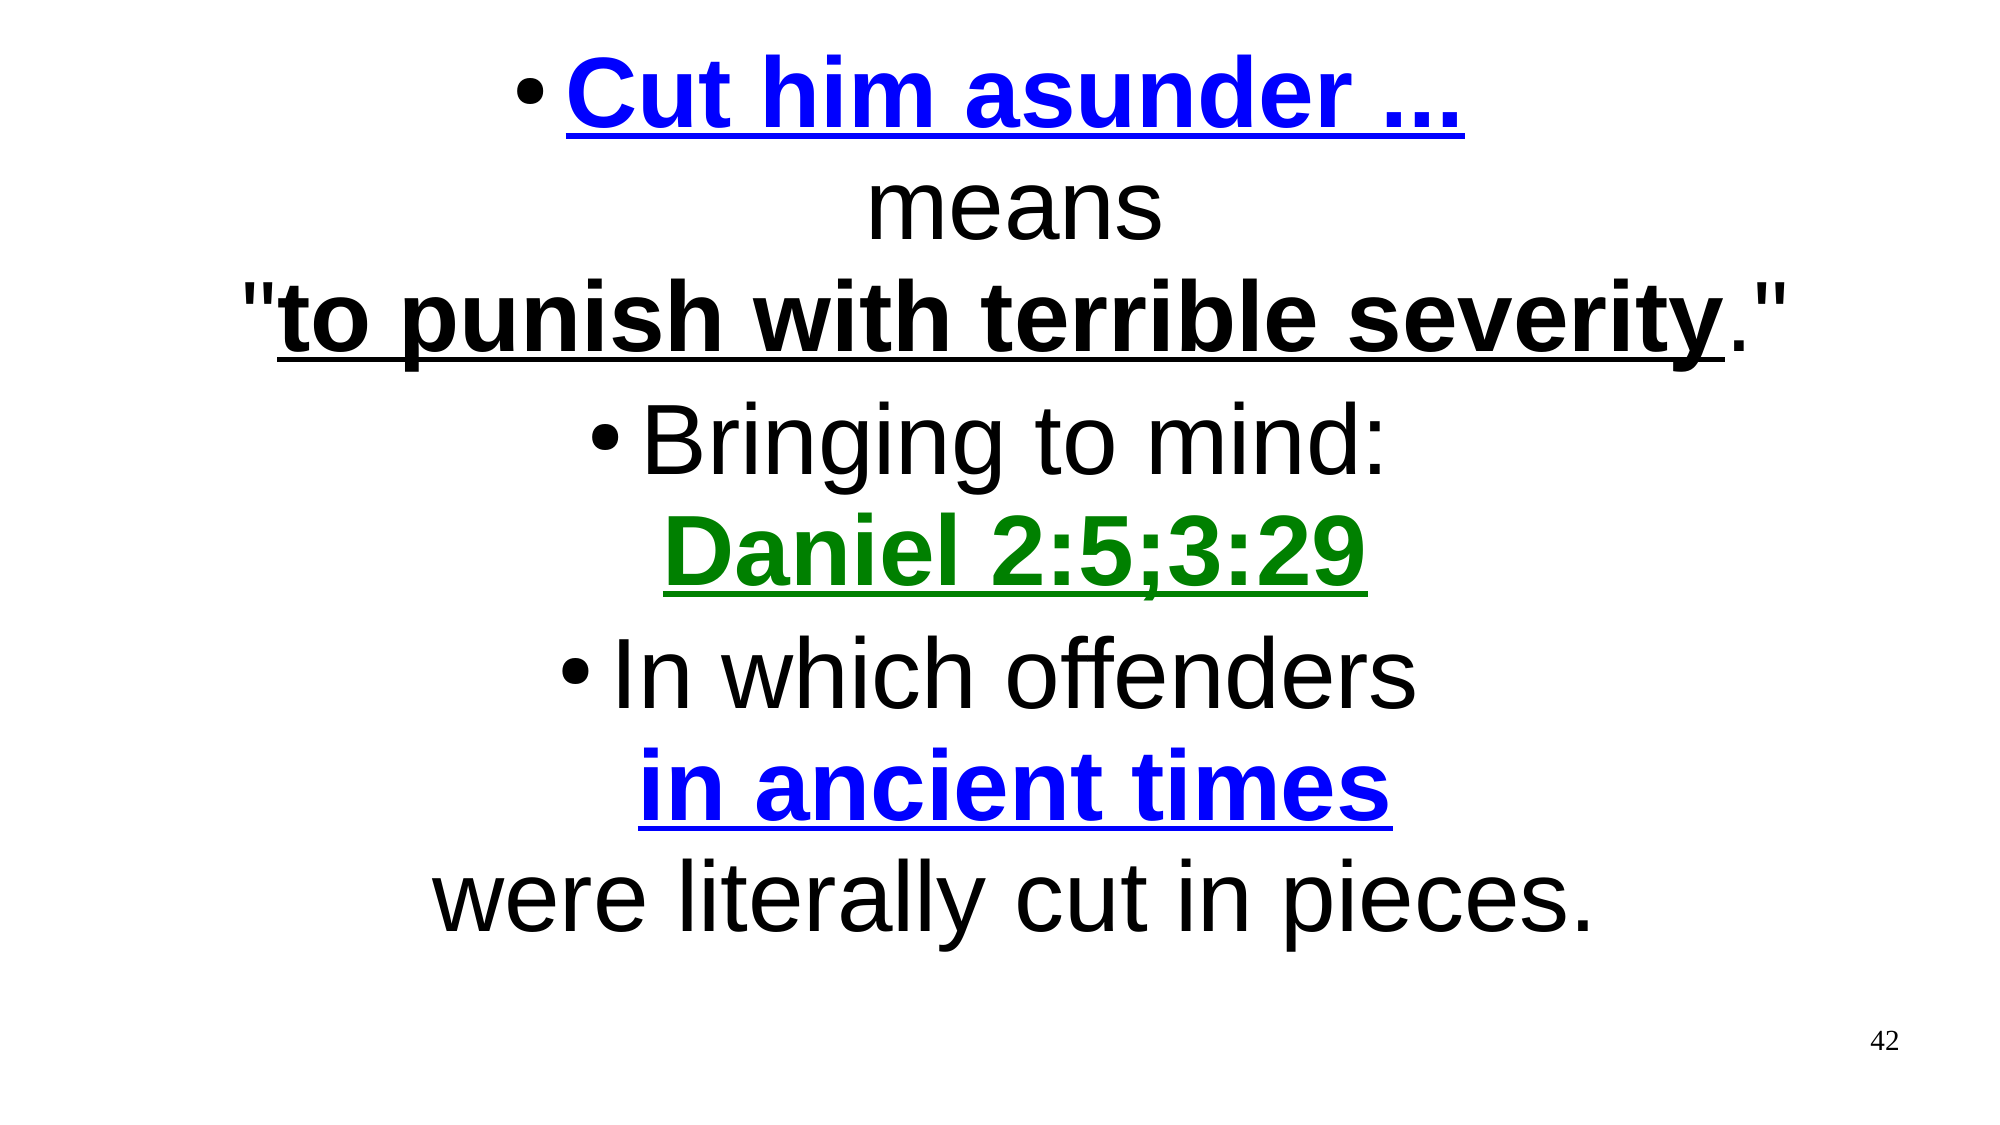

# Cut him asunder ...  means "to punish with terrible severity."
Bringing to mind: 
Daniel 2:5;3:29
In which offenders
in ancient times
were literally cut in pieces.
42